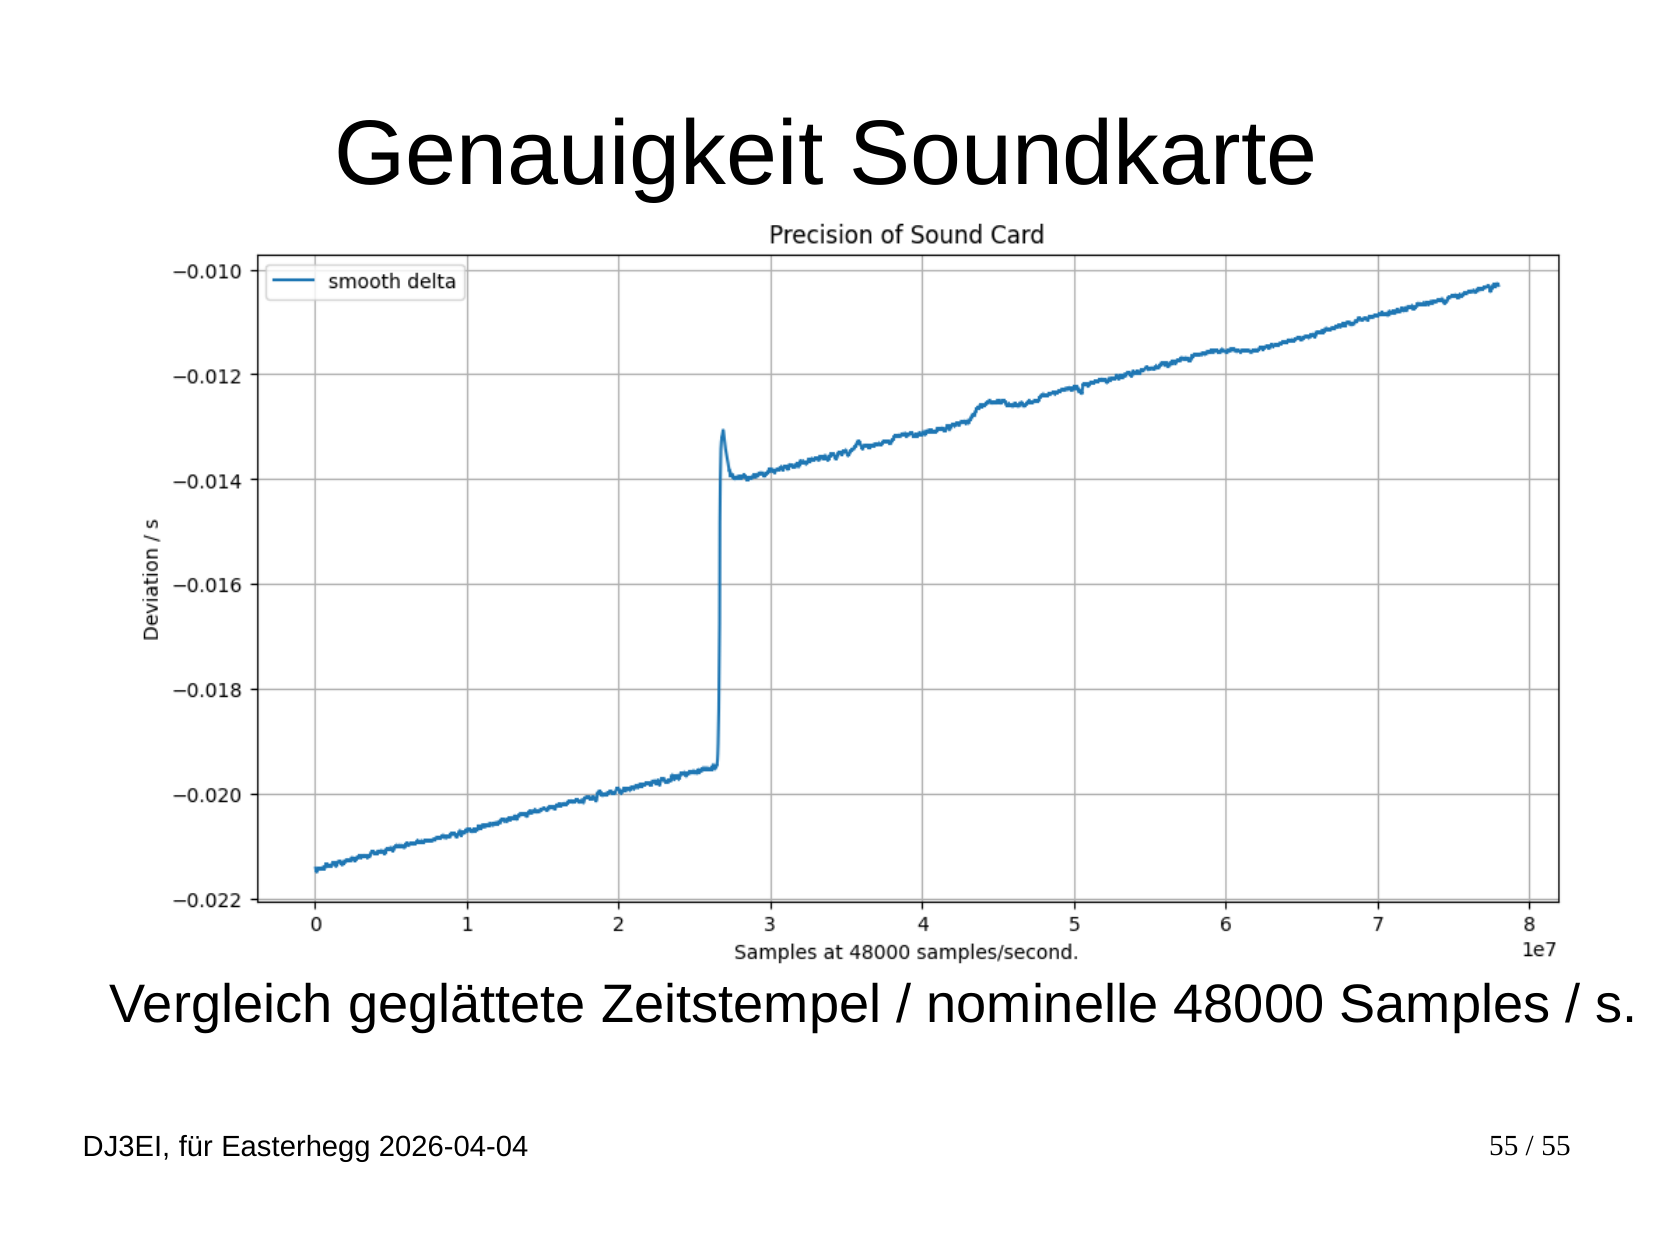

# Genauigkeit Soundkarte
Vergleich geglättete Zeitstempel / nominelle 48000 Samples / s.
55